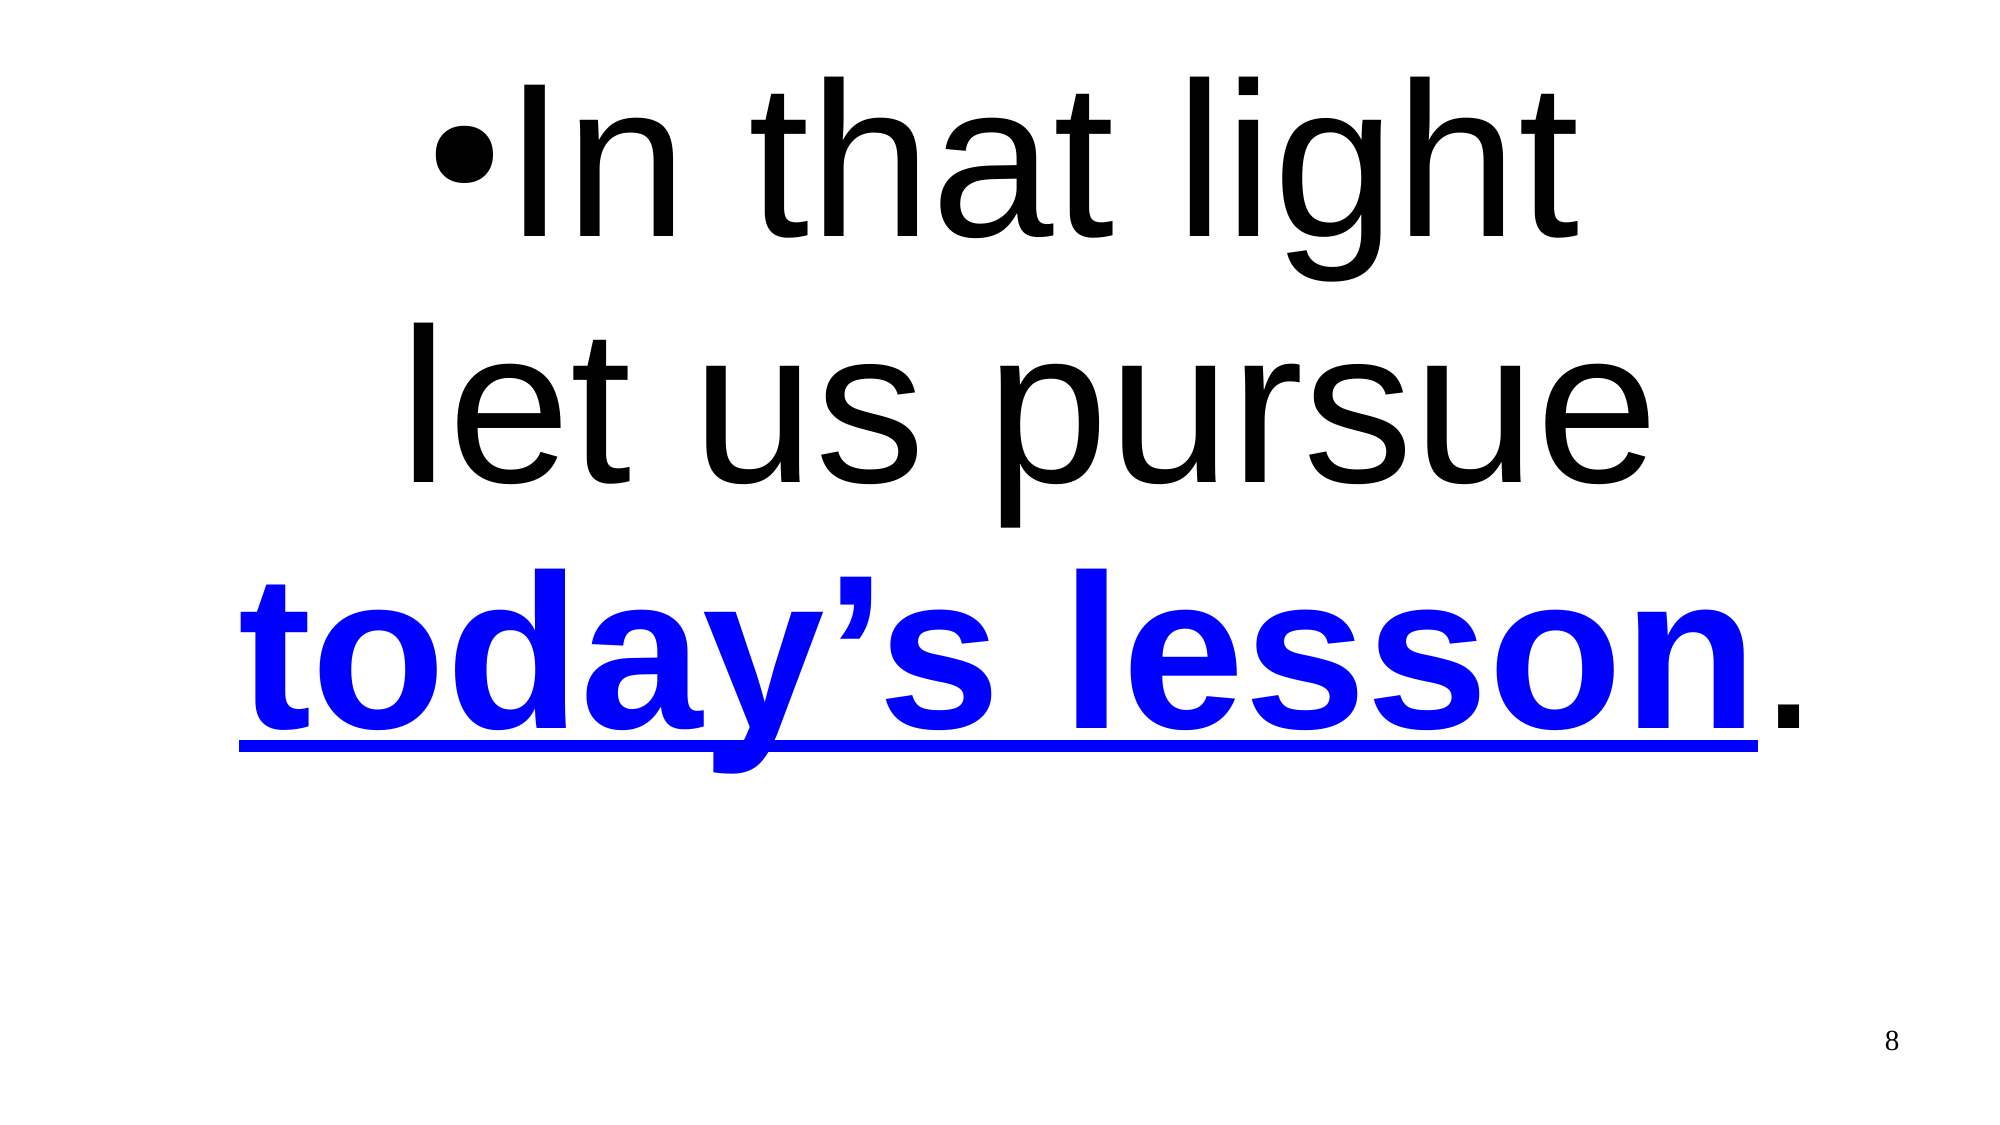

# In that light let us pursue today’s lesson.
8